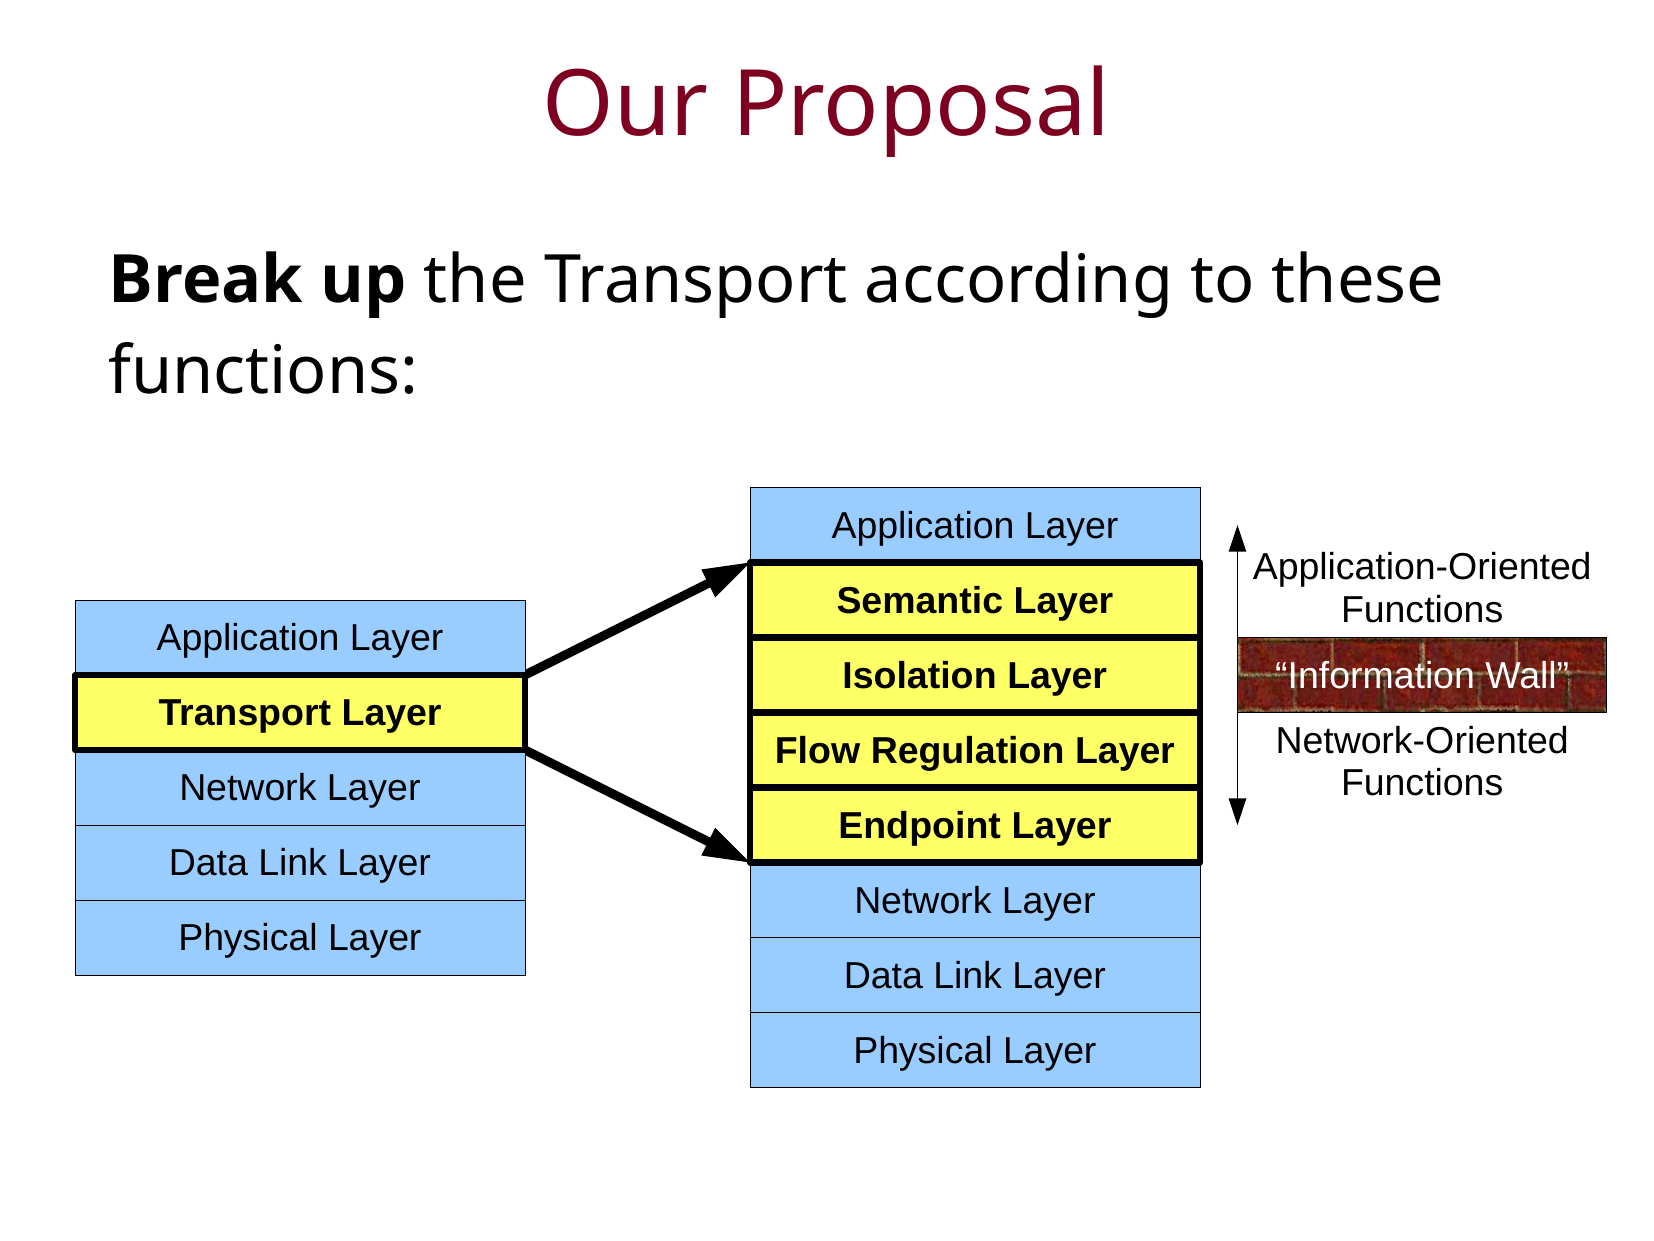

# Our Proposal
Break up the Transport according to these functions:
Application Layer
Application-Oriented
Functions
Semantic Layer
Application Layer
Isolation Layer
“Information Wall”
Transport Layer
Flow Regulation Layer
Network-Oriented
Functions
Network Layer
Endpoint Layer
Data Link Layer
Network Layer
Physical Layer
Data Link Layer
Physical Layer